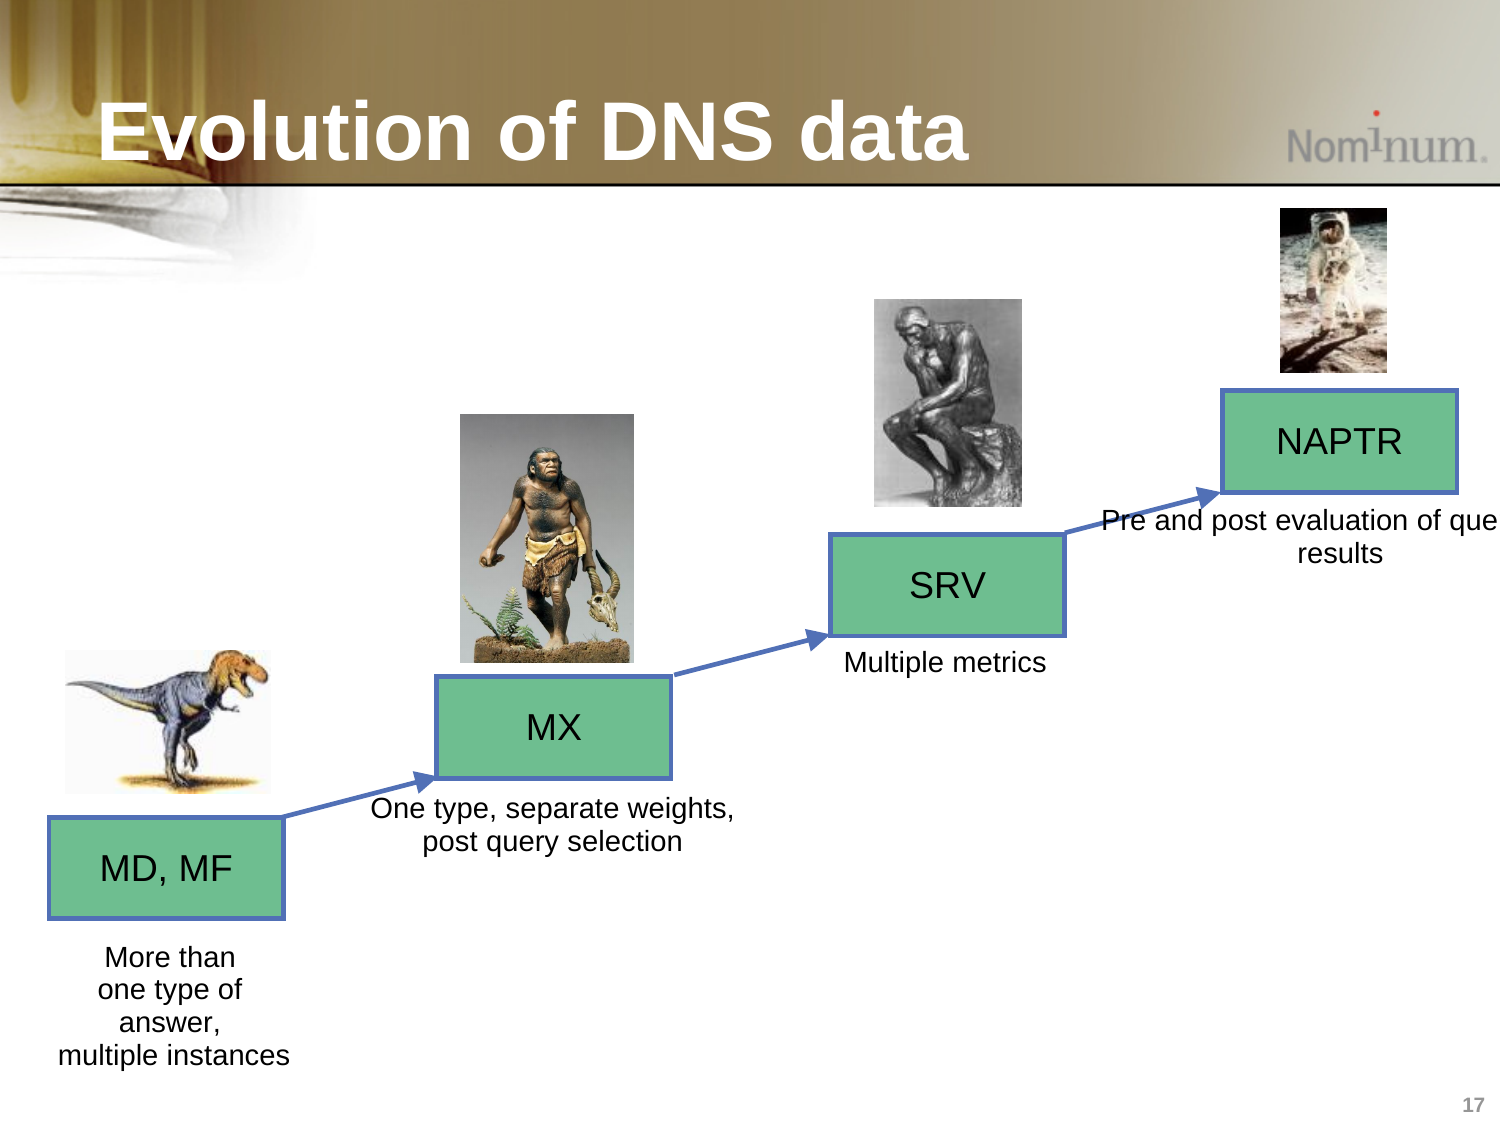

# Evolution of DNS data
NAPTR
SRV
MX
MD, MF
Pre and post evaluation of query and
results
Multiple metrics
One type, separate weights,
post query selection
More than
one type of
answer,
 multiple instances